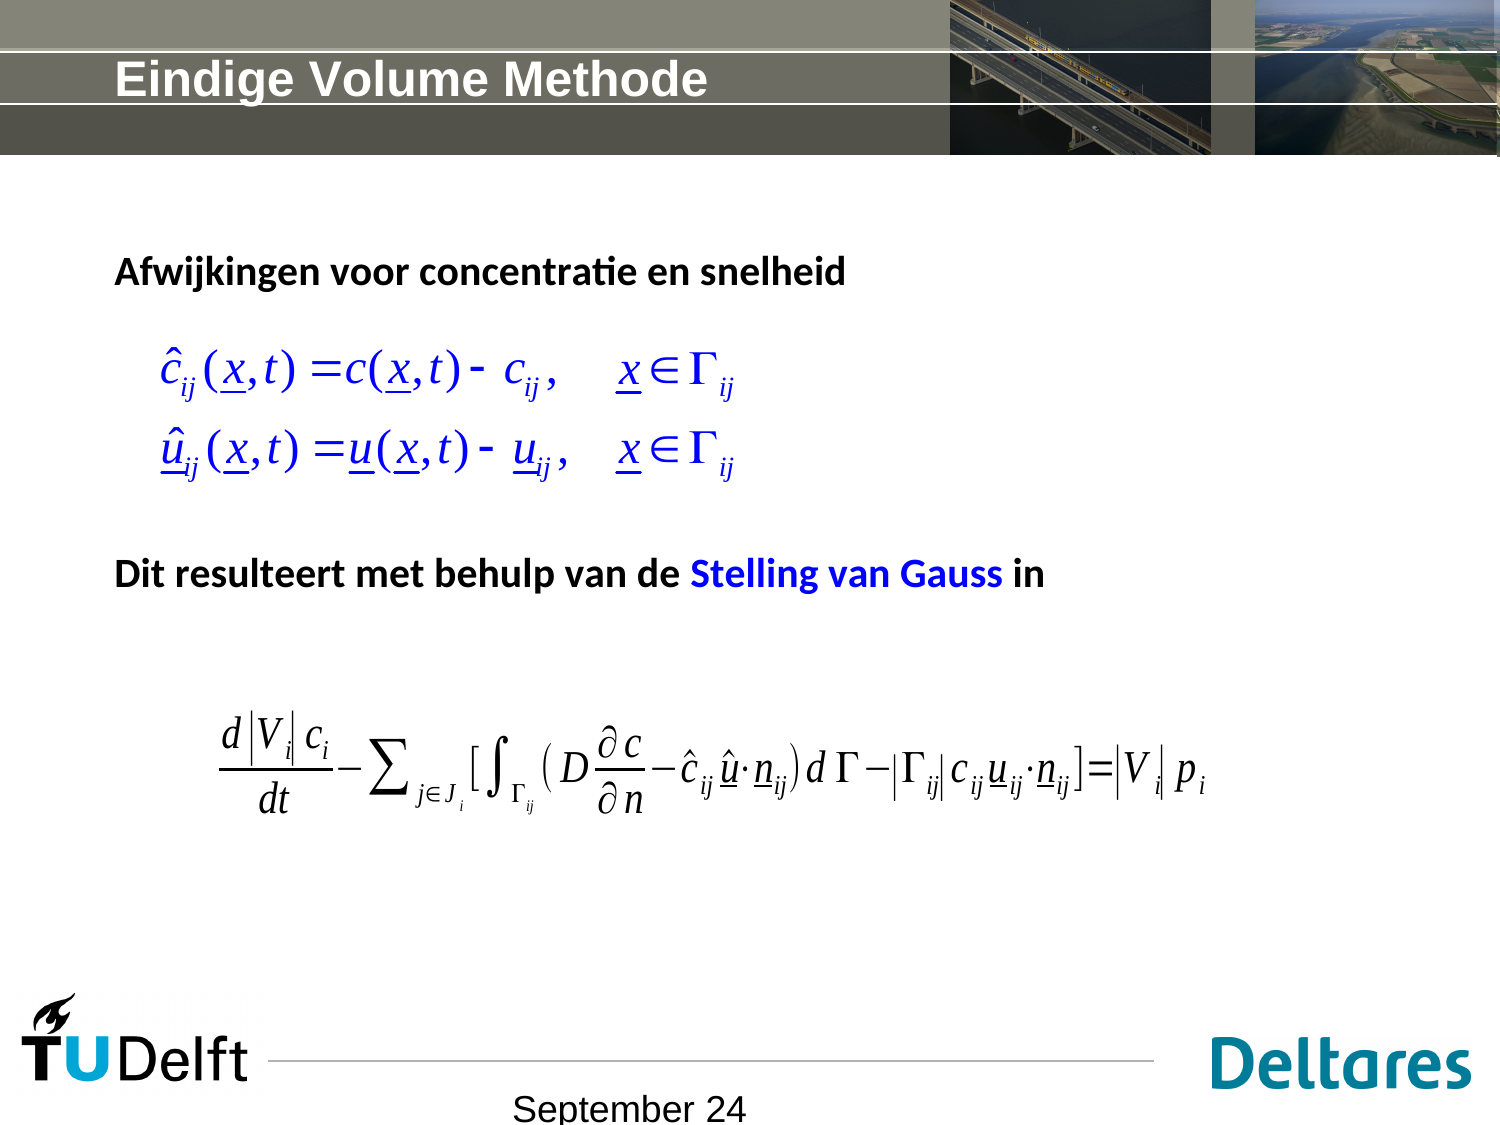

# Eindige Volume Methode
Afwijkingen voor concentratie en snelheid
Dit resulteert met behulp van de Stelling van Gauss in